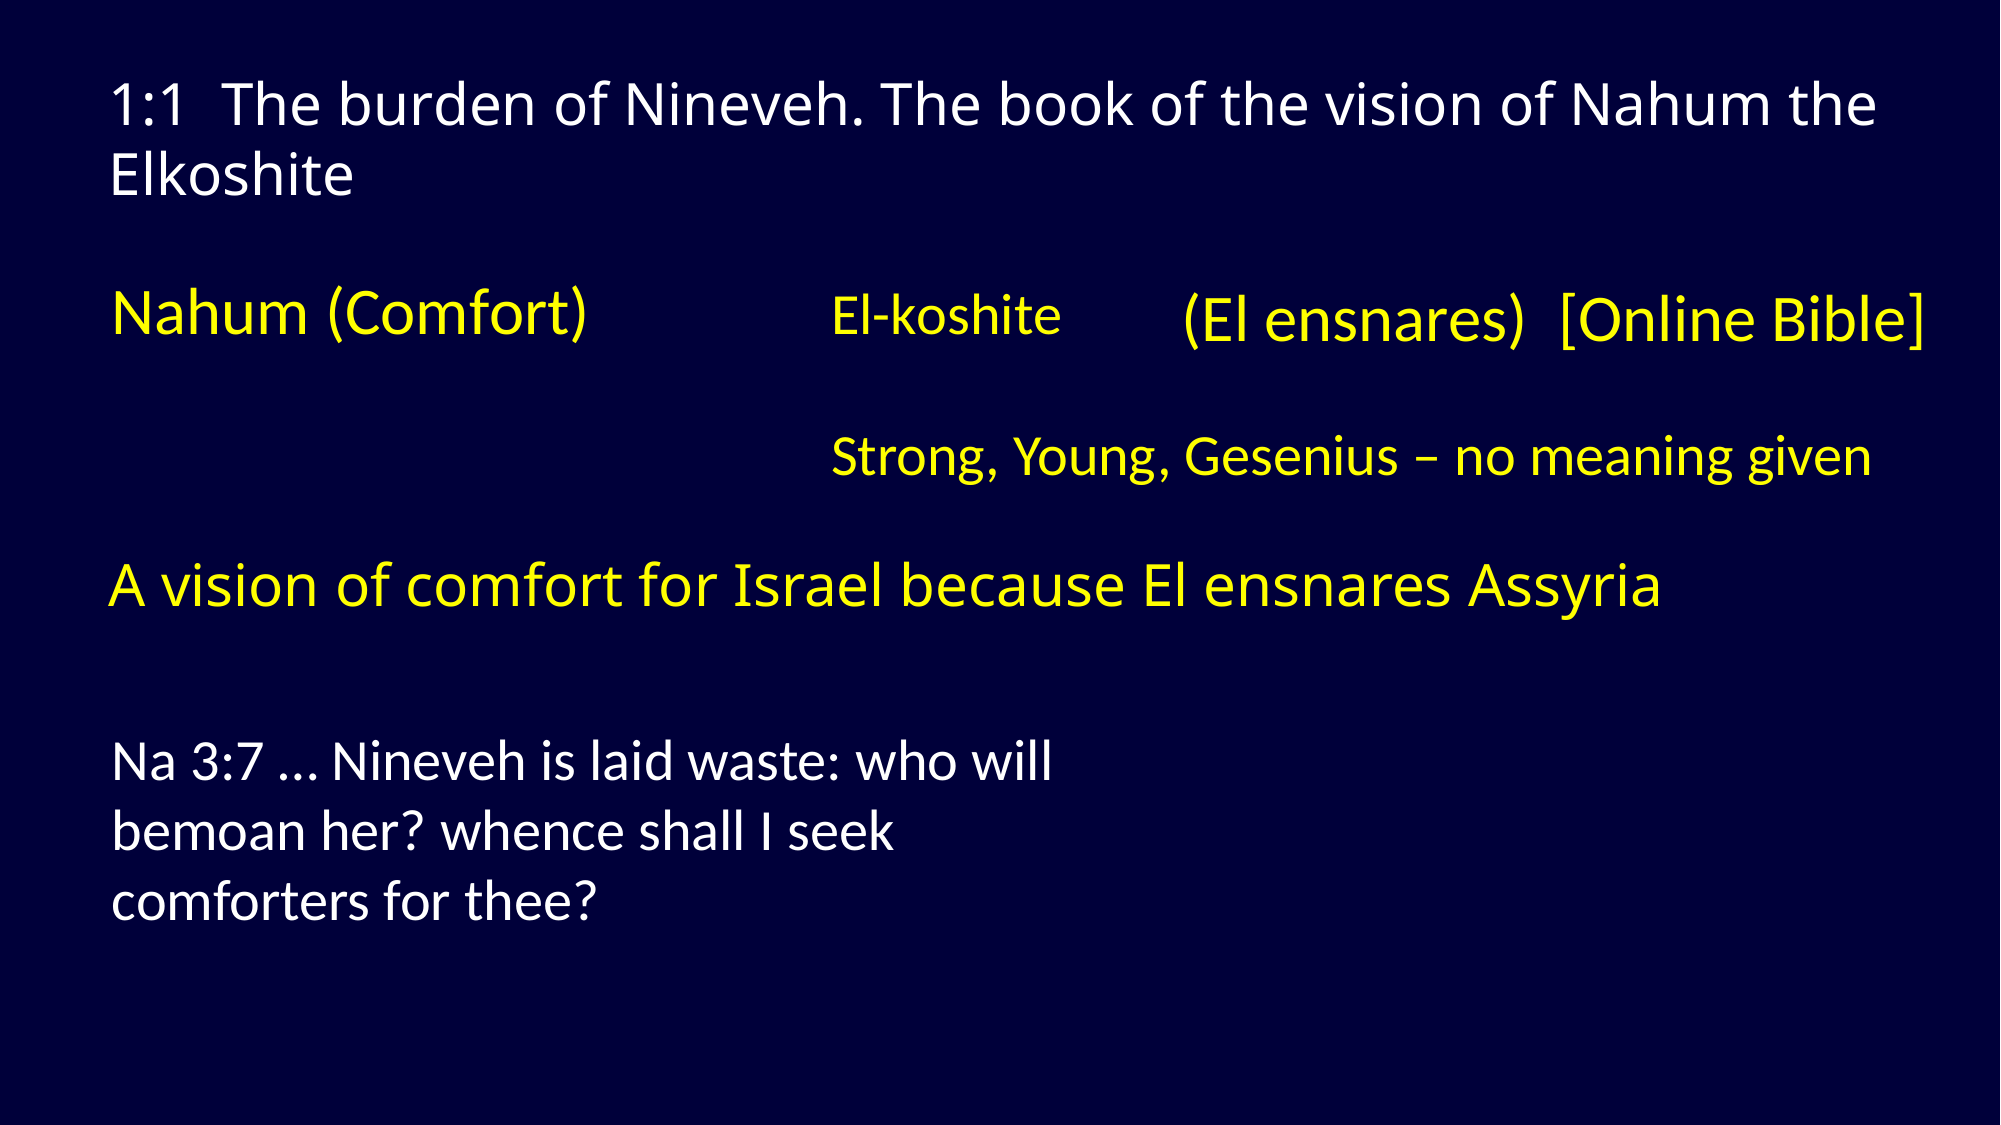

1:1 The burden of Nineveh. The book of the vision of Nahum the Elkoshite
Nahum (Comfort)
 (El ensnares) [Online Bible]
El-koshite
Strong, Young, Gesenius – no meaning given
A vision of comfort for Israel because El ensnares Assyria
Na 3:7 … Nineveh is laid waste: who will bemoan her? whence shall I seek comforters for thee?